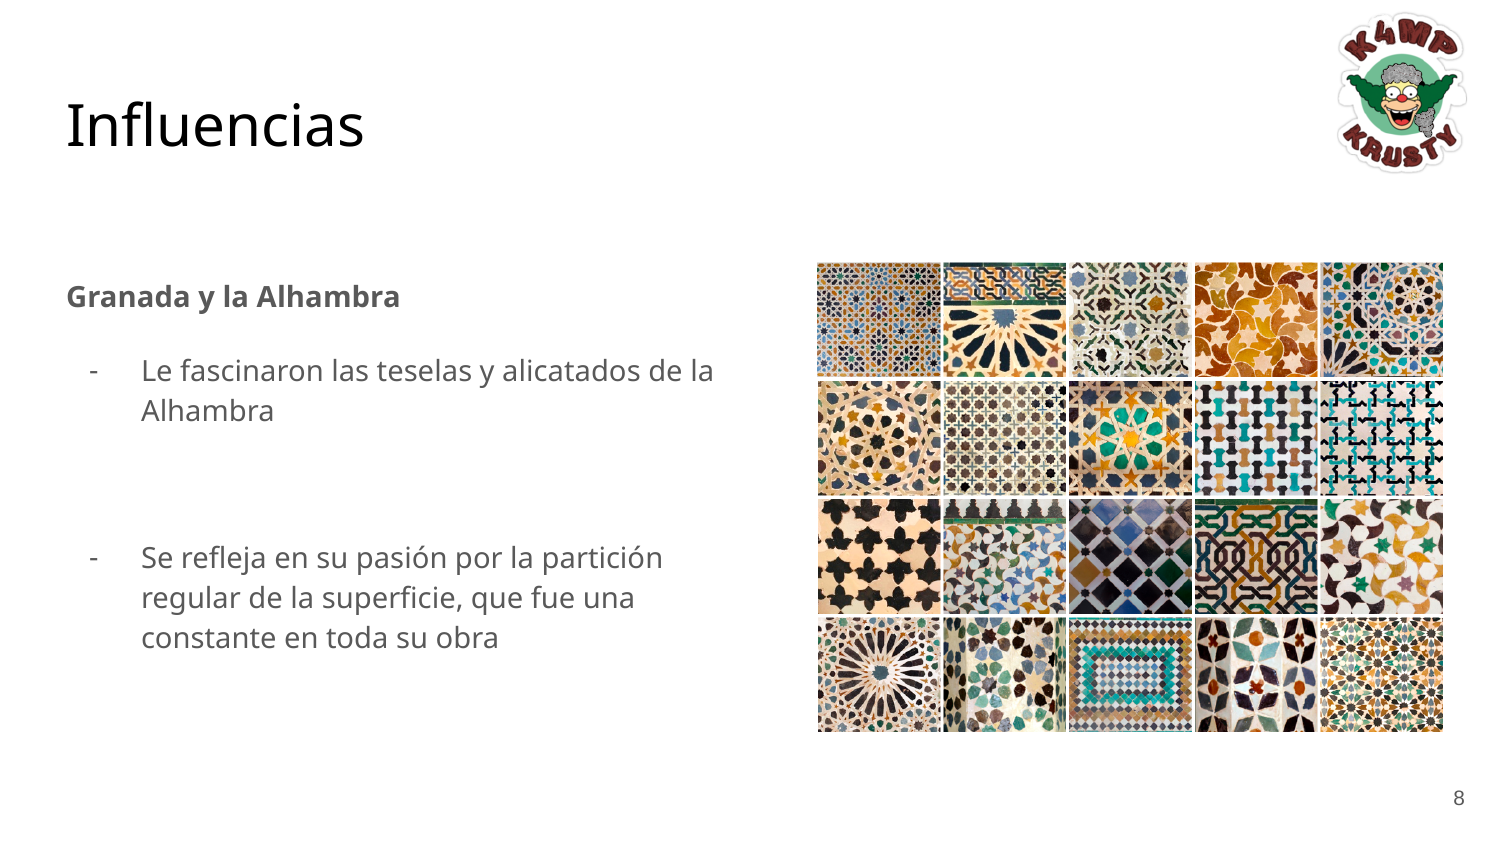

Influencias
# Granada y la Alhambra
Le fascinaron las teselas y alicatados de la Alhambra
Se refleja en su pasión por la partición regular de la superficie, que fue una constante en toda su obra